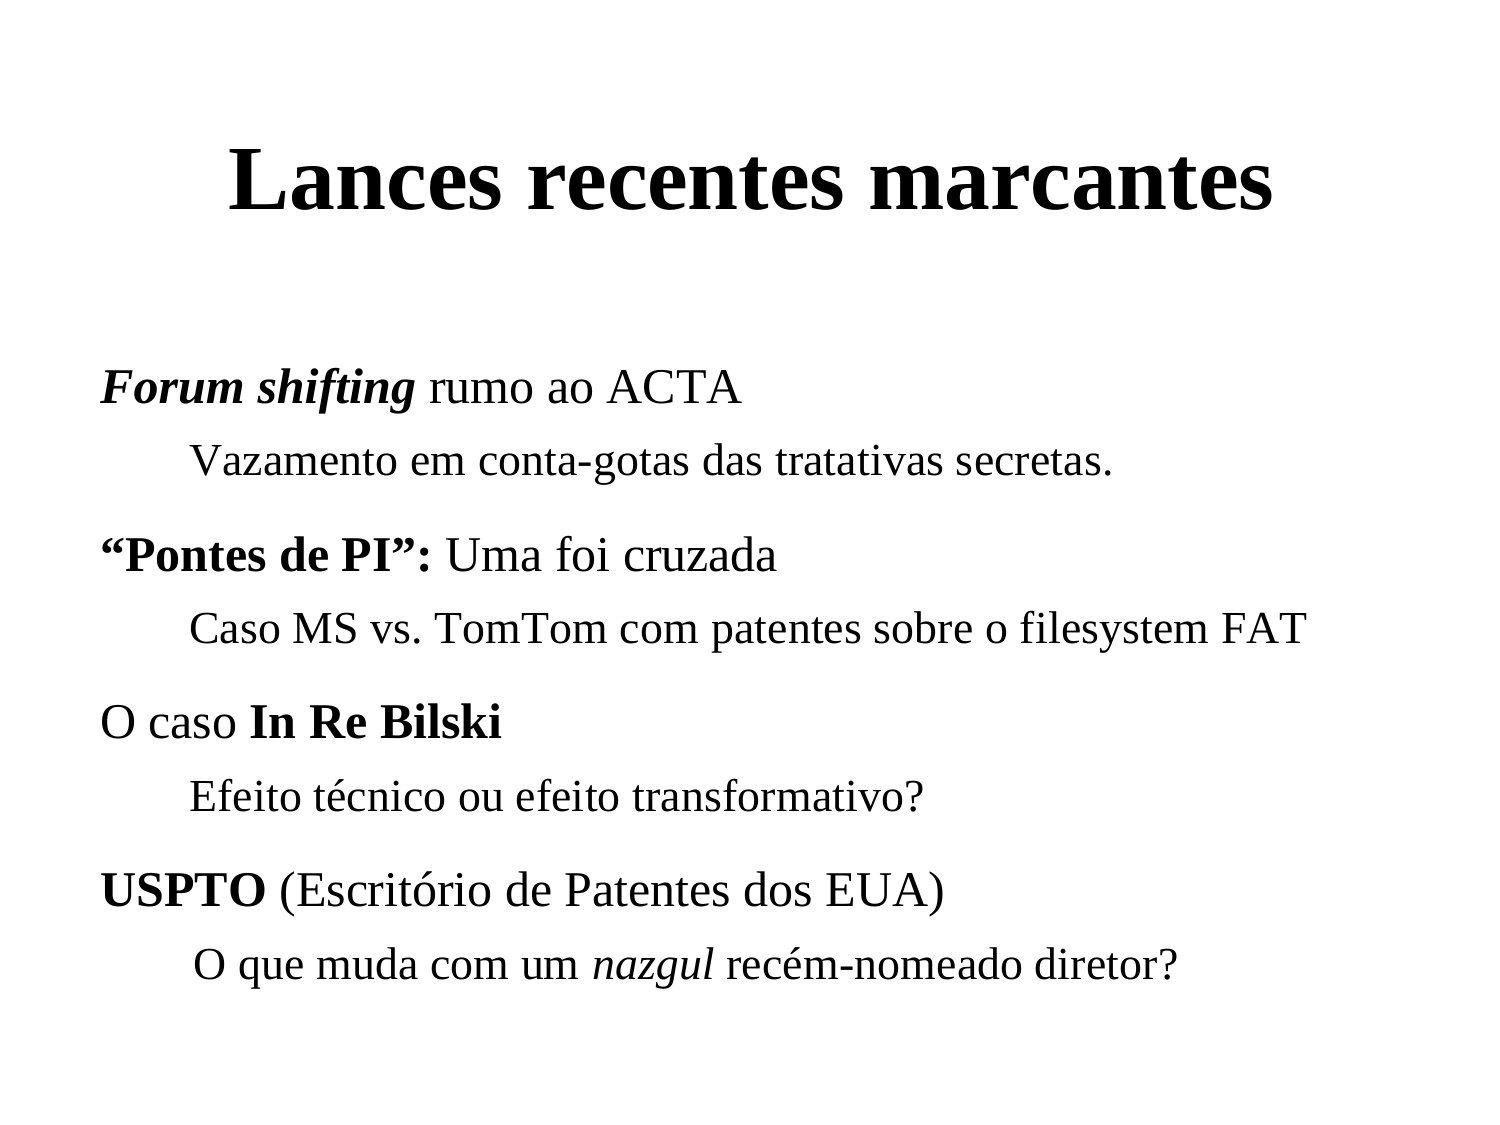

# Lances recentes marcantes
Forum shifting rumo ao ACTA
	Vazamento em conta-gotas das tratativas secretas.
“Pontes de PI”: Uma foi cruzada
	Caso MS vs. TomTom com patentes sobre o filesystem FAT
O caso In Re Bilski
	Efeito técnico ou efeito transformativo?
USPTO (Escritório de Patentes dos EUA)
	O que muda com um nazgul recém-nomeado diretor?